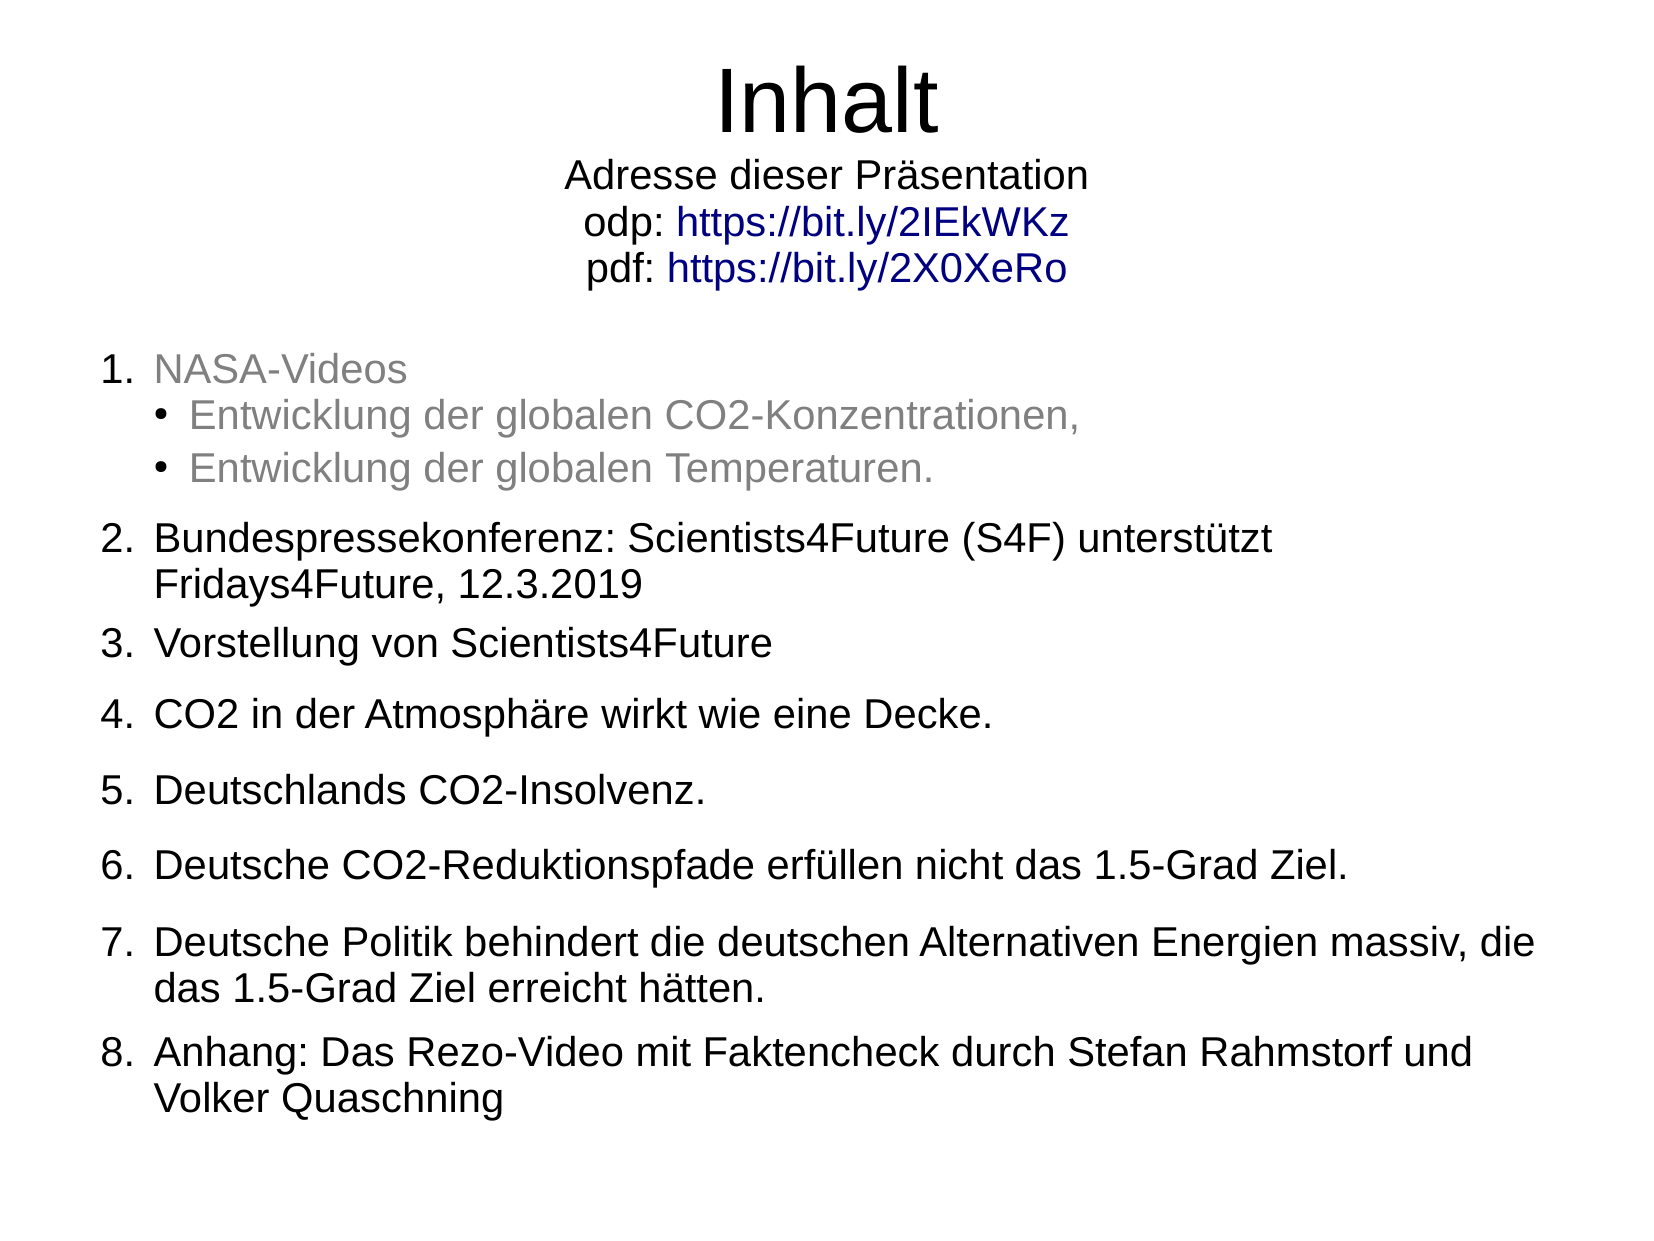

# Inhalt Adresse dieser Präsentation odp: https://bit.ly/2IEkWKz pdf: https://bit.ly/2X0XeRo
NASA-Videos
Entwicklung der globalen CO2-Konzentrationen,
Entwicklung der globalen Temperaturen.
Bundespressekonferenz: Scientists4Future (S4F) unterstützt Fridays4Future, 12.3.2019
Vorstellung von Scientists4Future
CO2 in der Atmosphäre wirkt wie eine Decke.
Deutschlands CO2-Insolvenz.
Deutsche CO2-Reduktionspfade erfüllen nicht das 1.5-Grad Ziel.
Deutsche Politik behindert die deutschen Alternativen Energien massiv, die das 1.5-Grad Ziel erreicht hätten.
Anhang: Das Rezo-Video mit Faktencheck durch Stefan Rahmstorf und Volker Quaschning